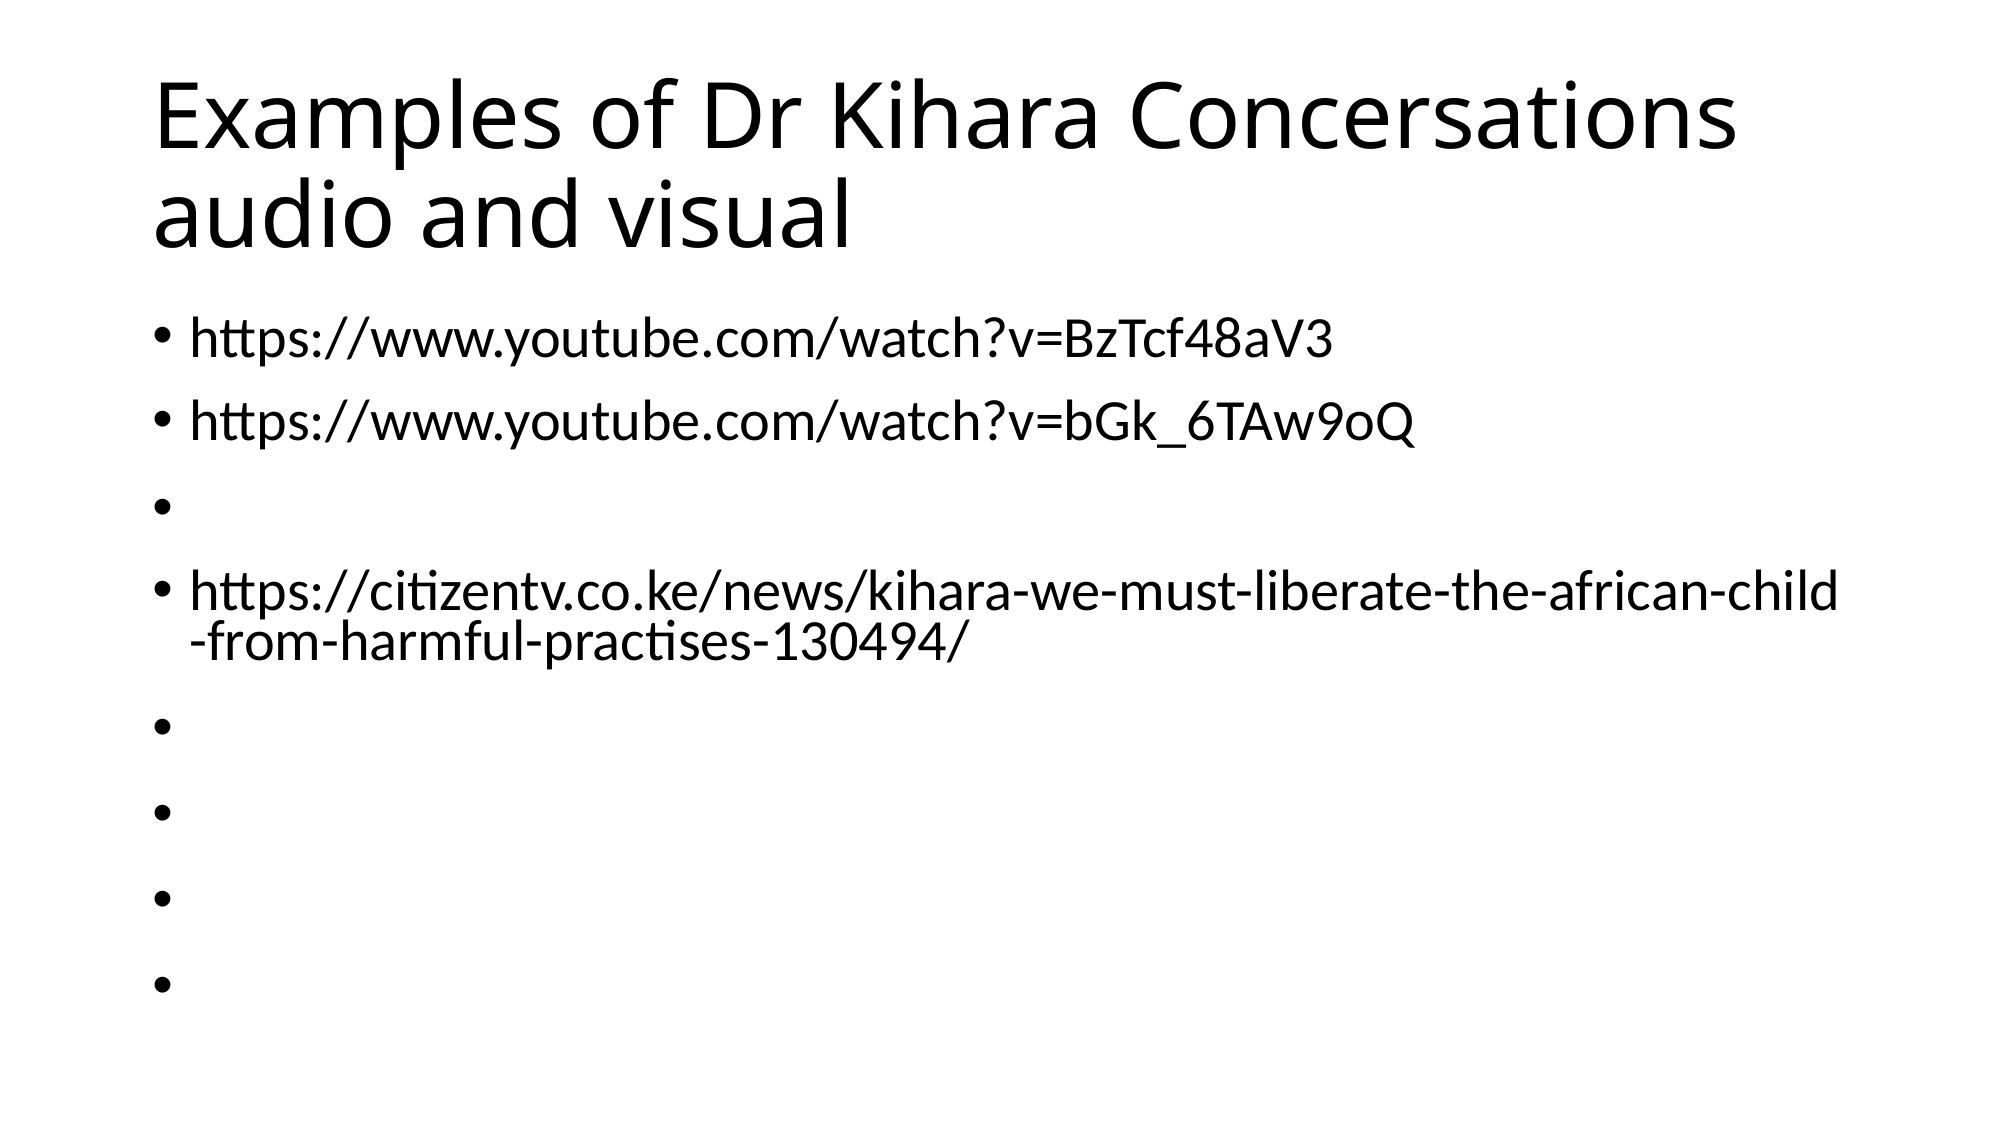

# Examples of Dr Kihara Concersations audio and visual
https://www.youtube.com/watch?v=BzTcf48aV3
https://www.youtube.com/watch?v=bGk_6TAw9oQ
https://citizentv.co.ke/news/kihara-we-must-liberate-the-african-child-from-harmful-practises-130494/